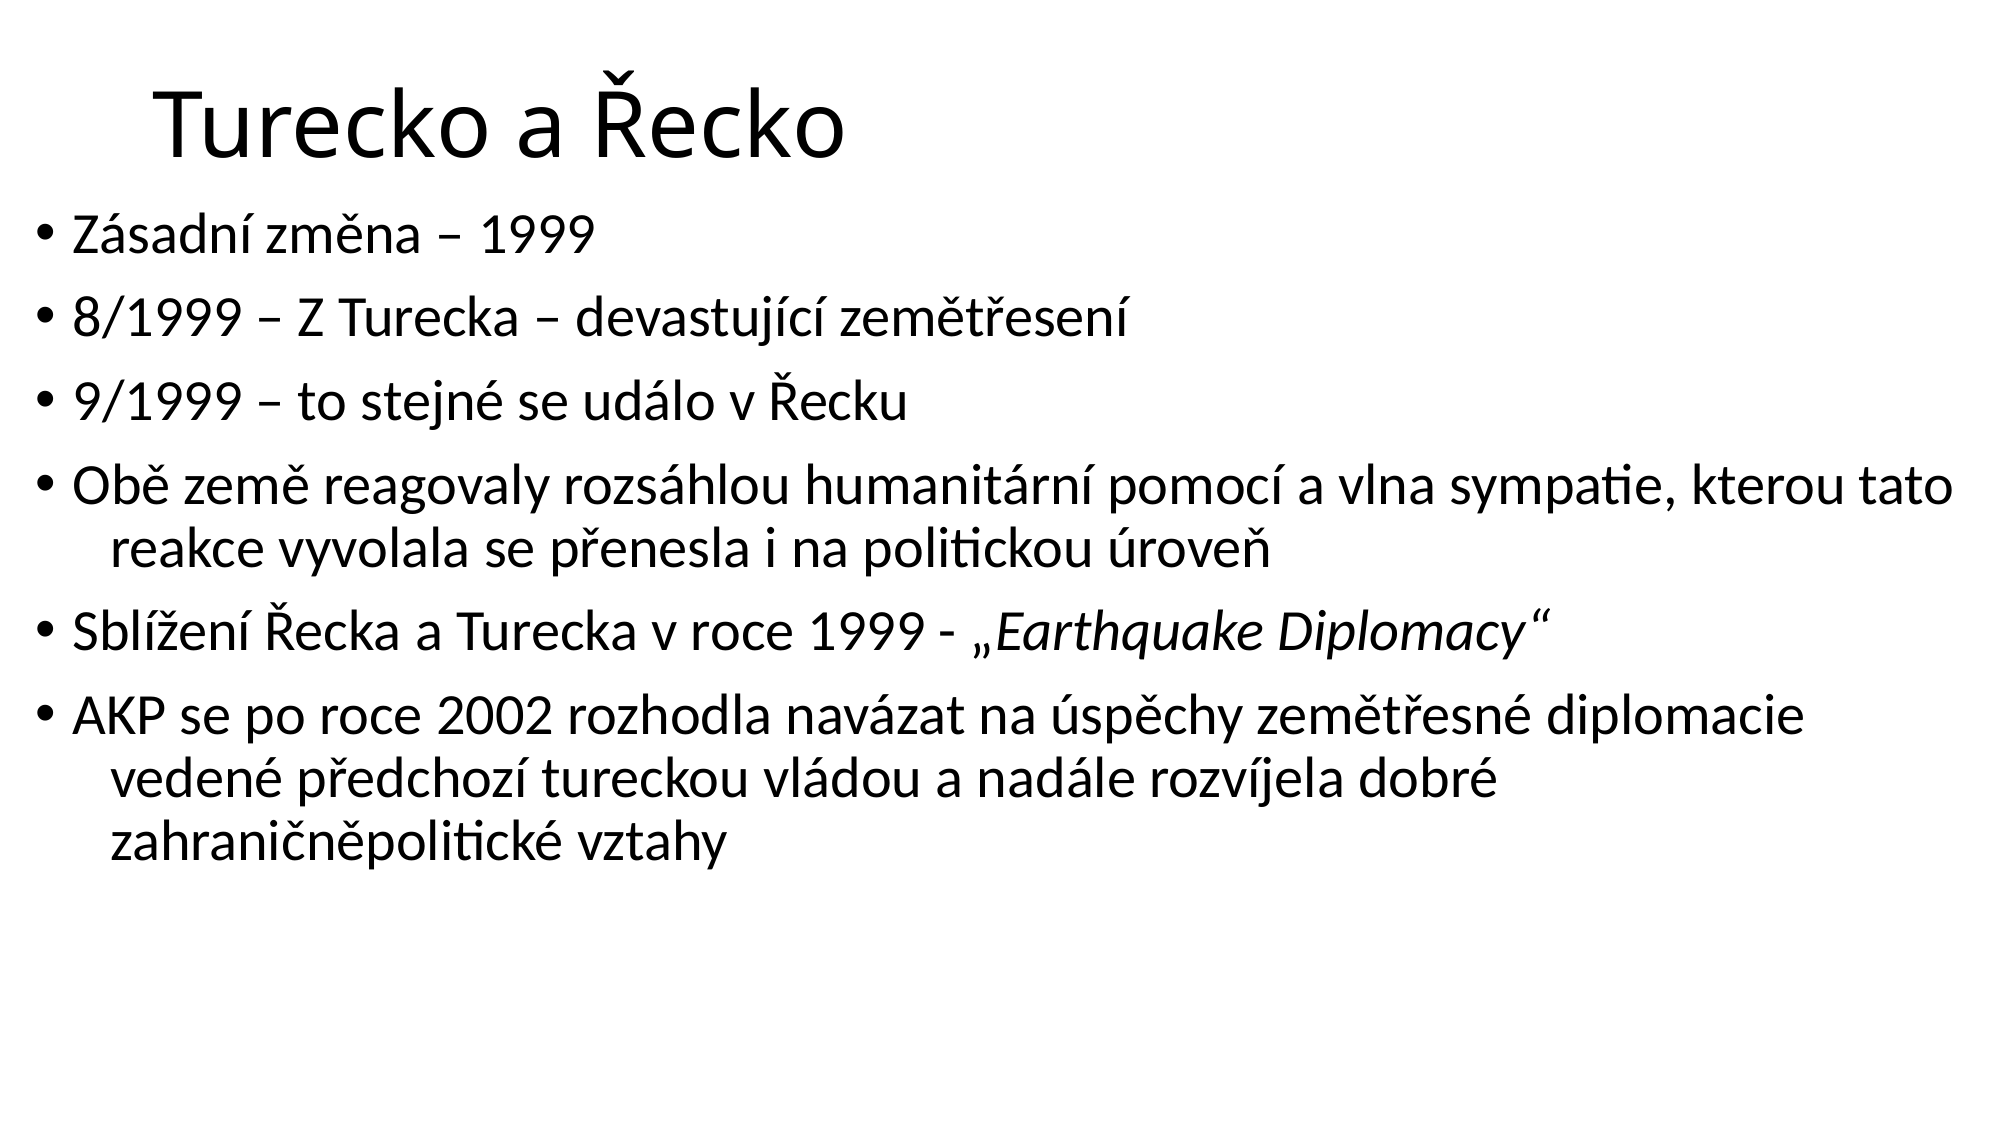

# Turecko a Řecko
Zásadní změna – 1999
8/1999 – Z Turecka – devastující zemětřesení
9/1999 – to stejné se událo v Řecku
Obě země reagovaly rozsáhlou humanitární pomocí a vlna sympatie, kterou tato reakce vyvolala se přenesla i na politickou úroveň
Sblížení Řecka a Turecka v roce 1999 - „Earthquake Diplomacy“
AKP se po roce 2002 rozhodla navázat na úspěchy zemětřesné diplomacie vedené předchozí tureckou vládou a nadále rozvíjela dobré zahraničněpolitické vztahy